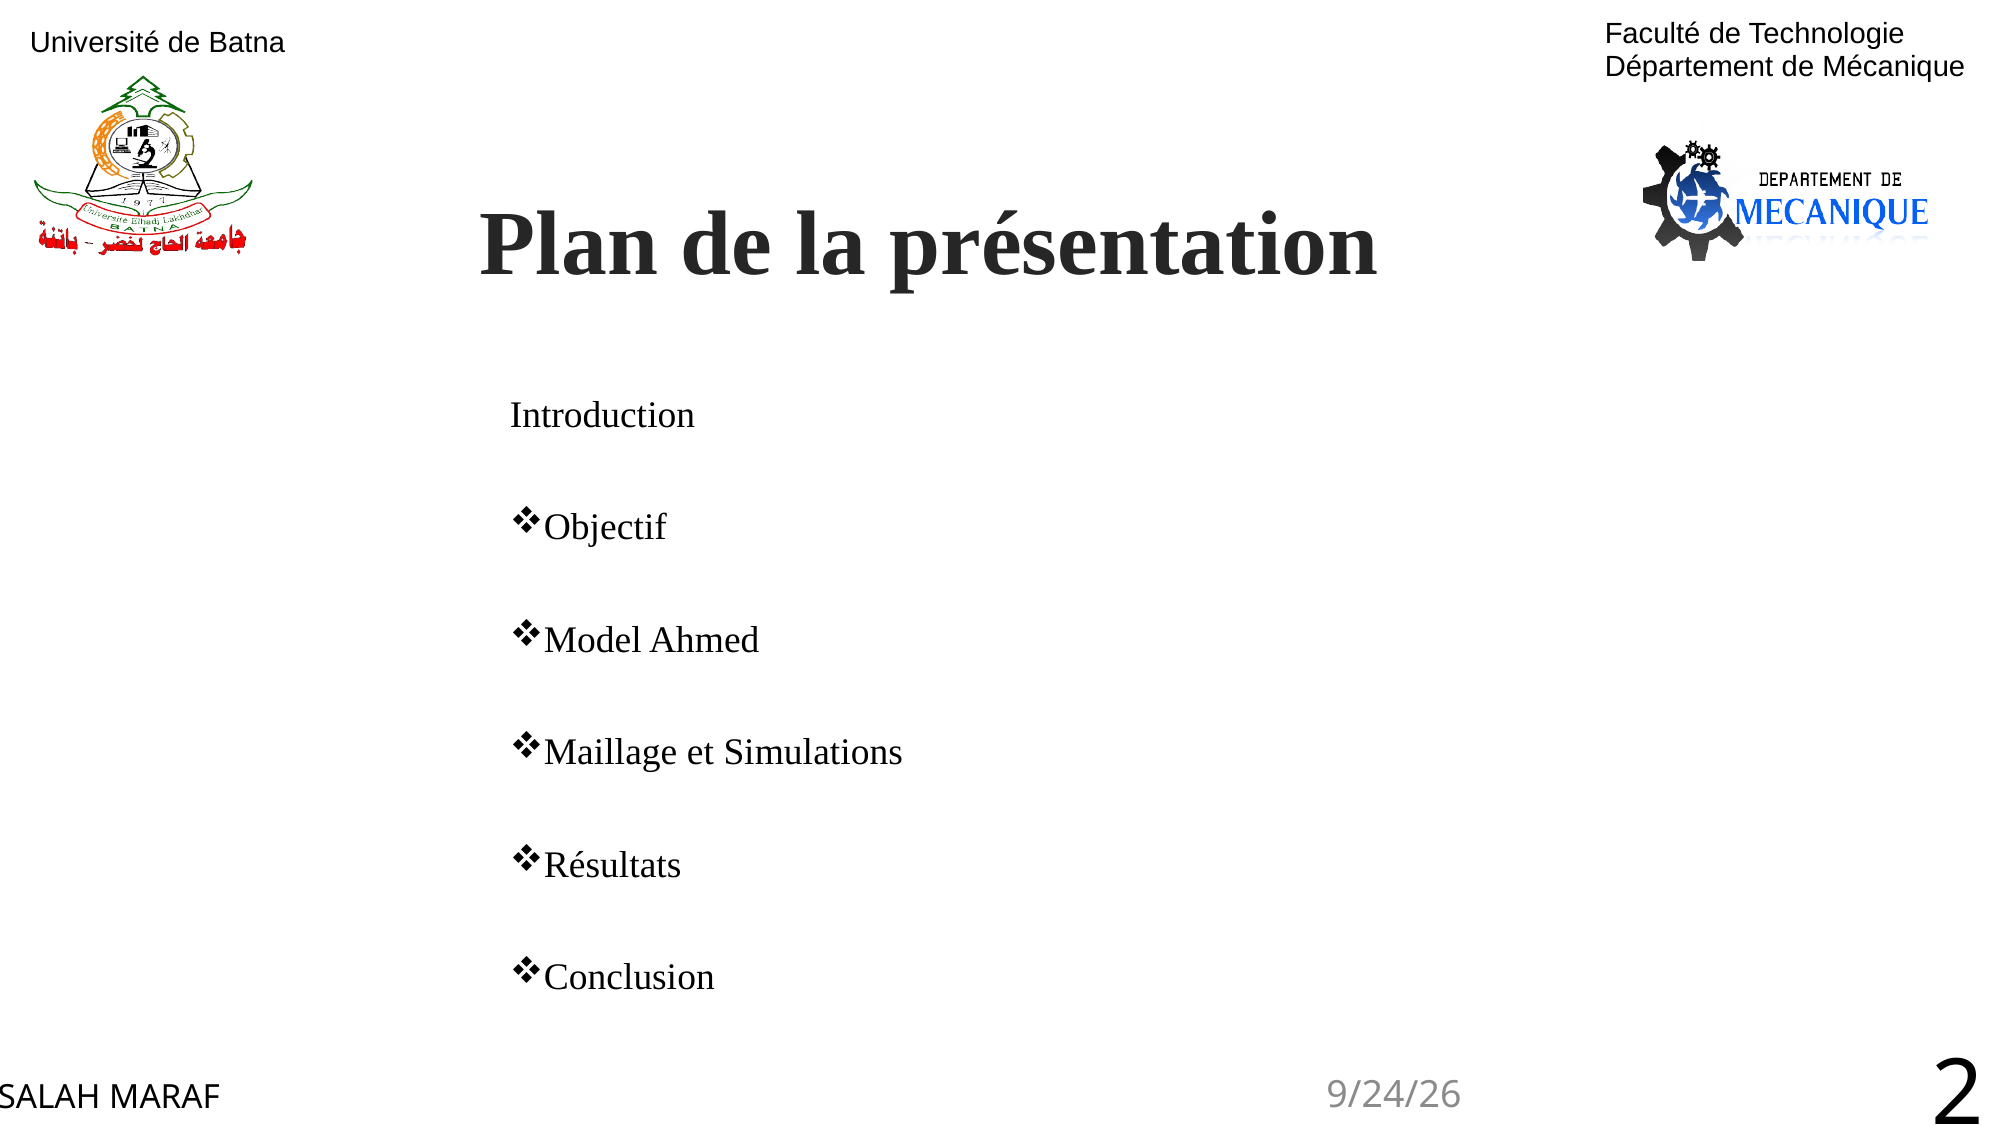

Faculté de Technologie
Département de Mécanique
Université de Batna
Plan de la présentation
Introduction
Objectif
Model Ahmed
Maillage et Simulations
Résultats
Conclusion
SALAH MARAF